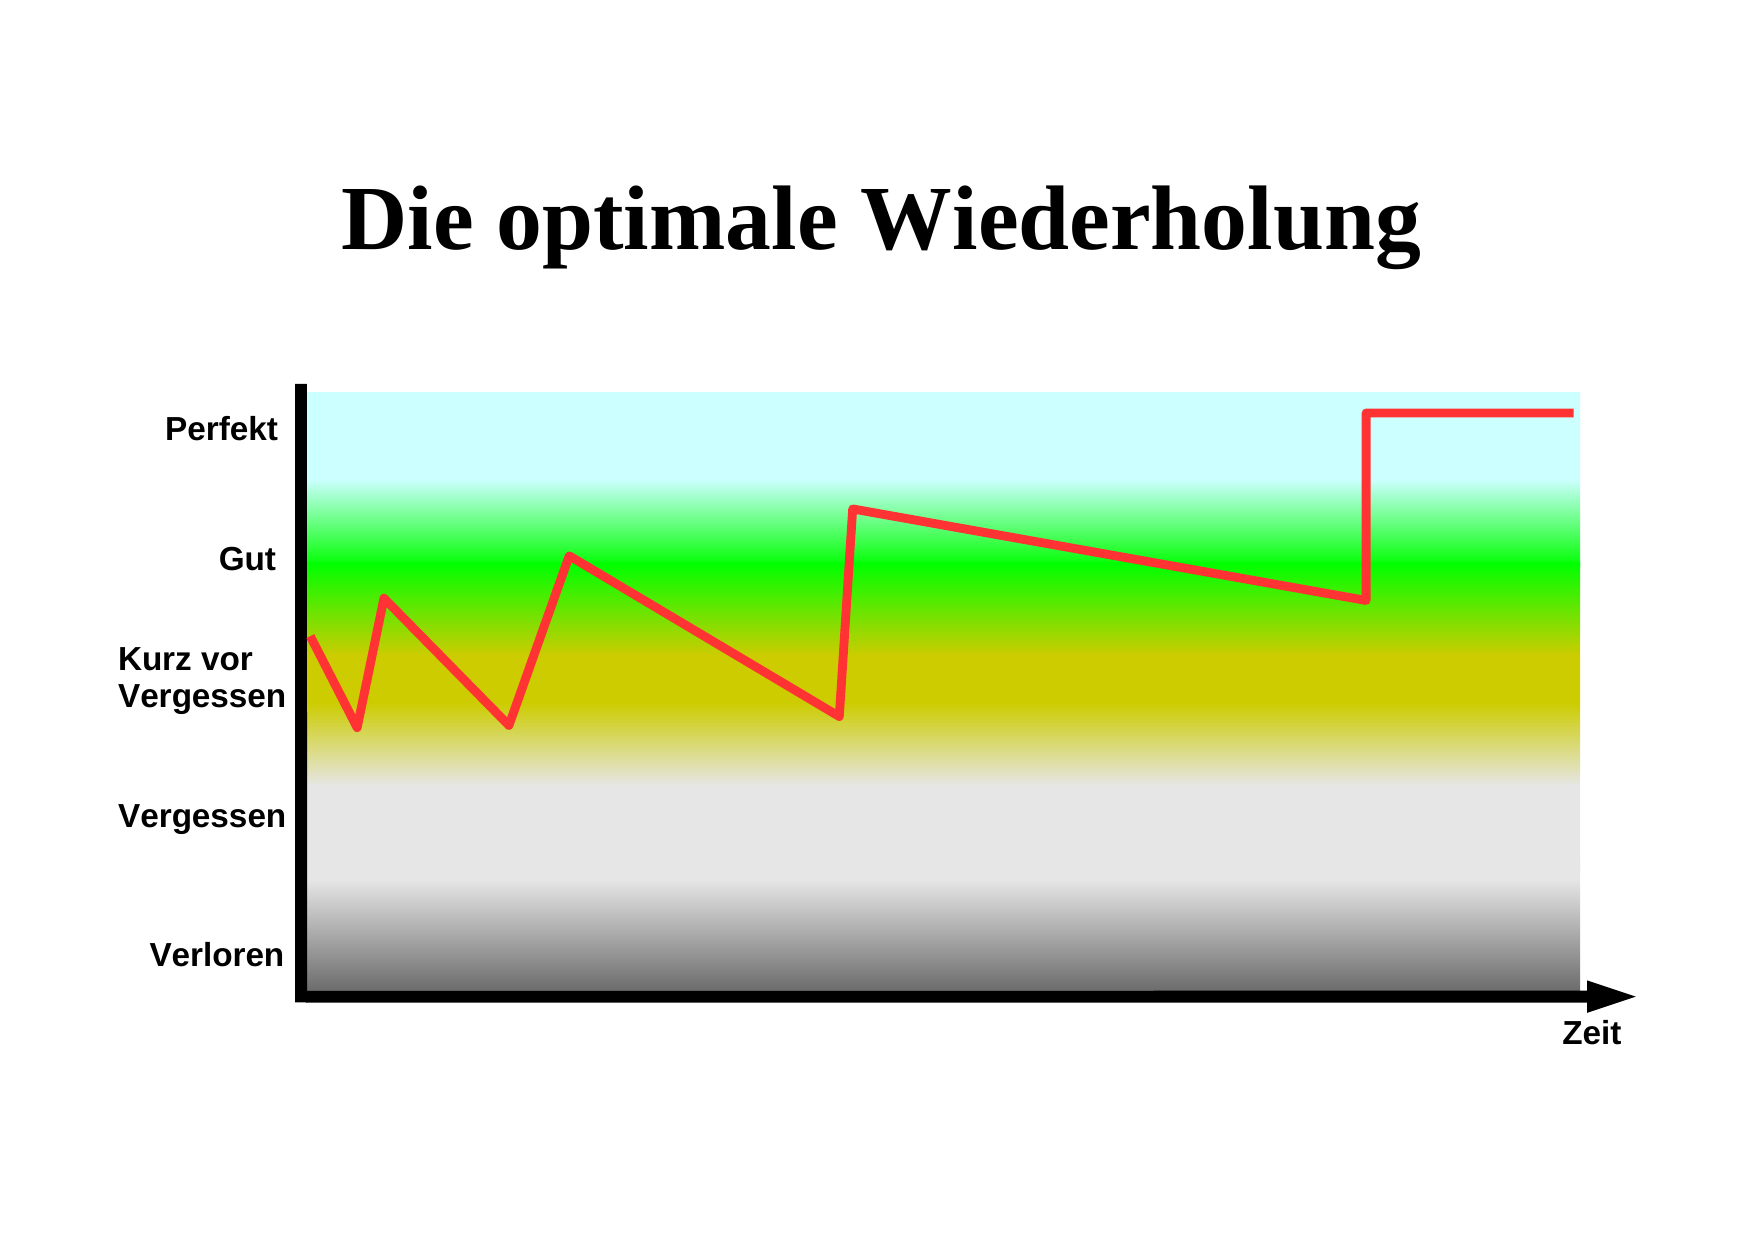

# Die optimale Wiederholung
Perfekt
Gut
Kurz vor Vergessen
Vergessen
Verloren
Zeit